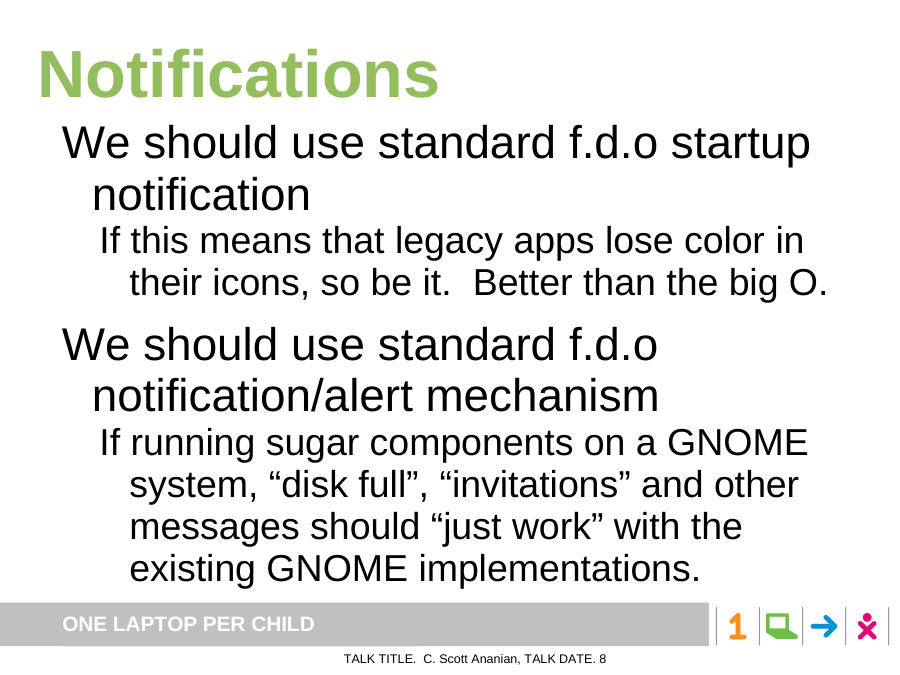

# Notifications
We should use standard f.d.o startup notification
If this means that legacy apps lose color in their icons, so be it. Better than the big O.
We should use standard f.d.o notification/alert mechanism
If running sugar components on a GNOME system, “disk full”, “invitations” and other messages should “just work” with the existing GNOME implementations.